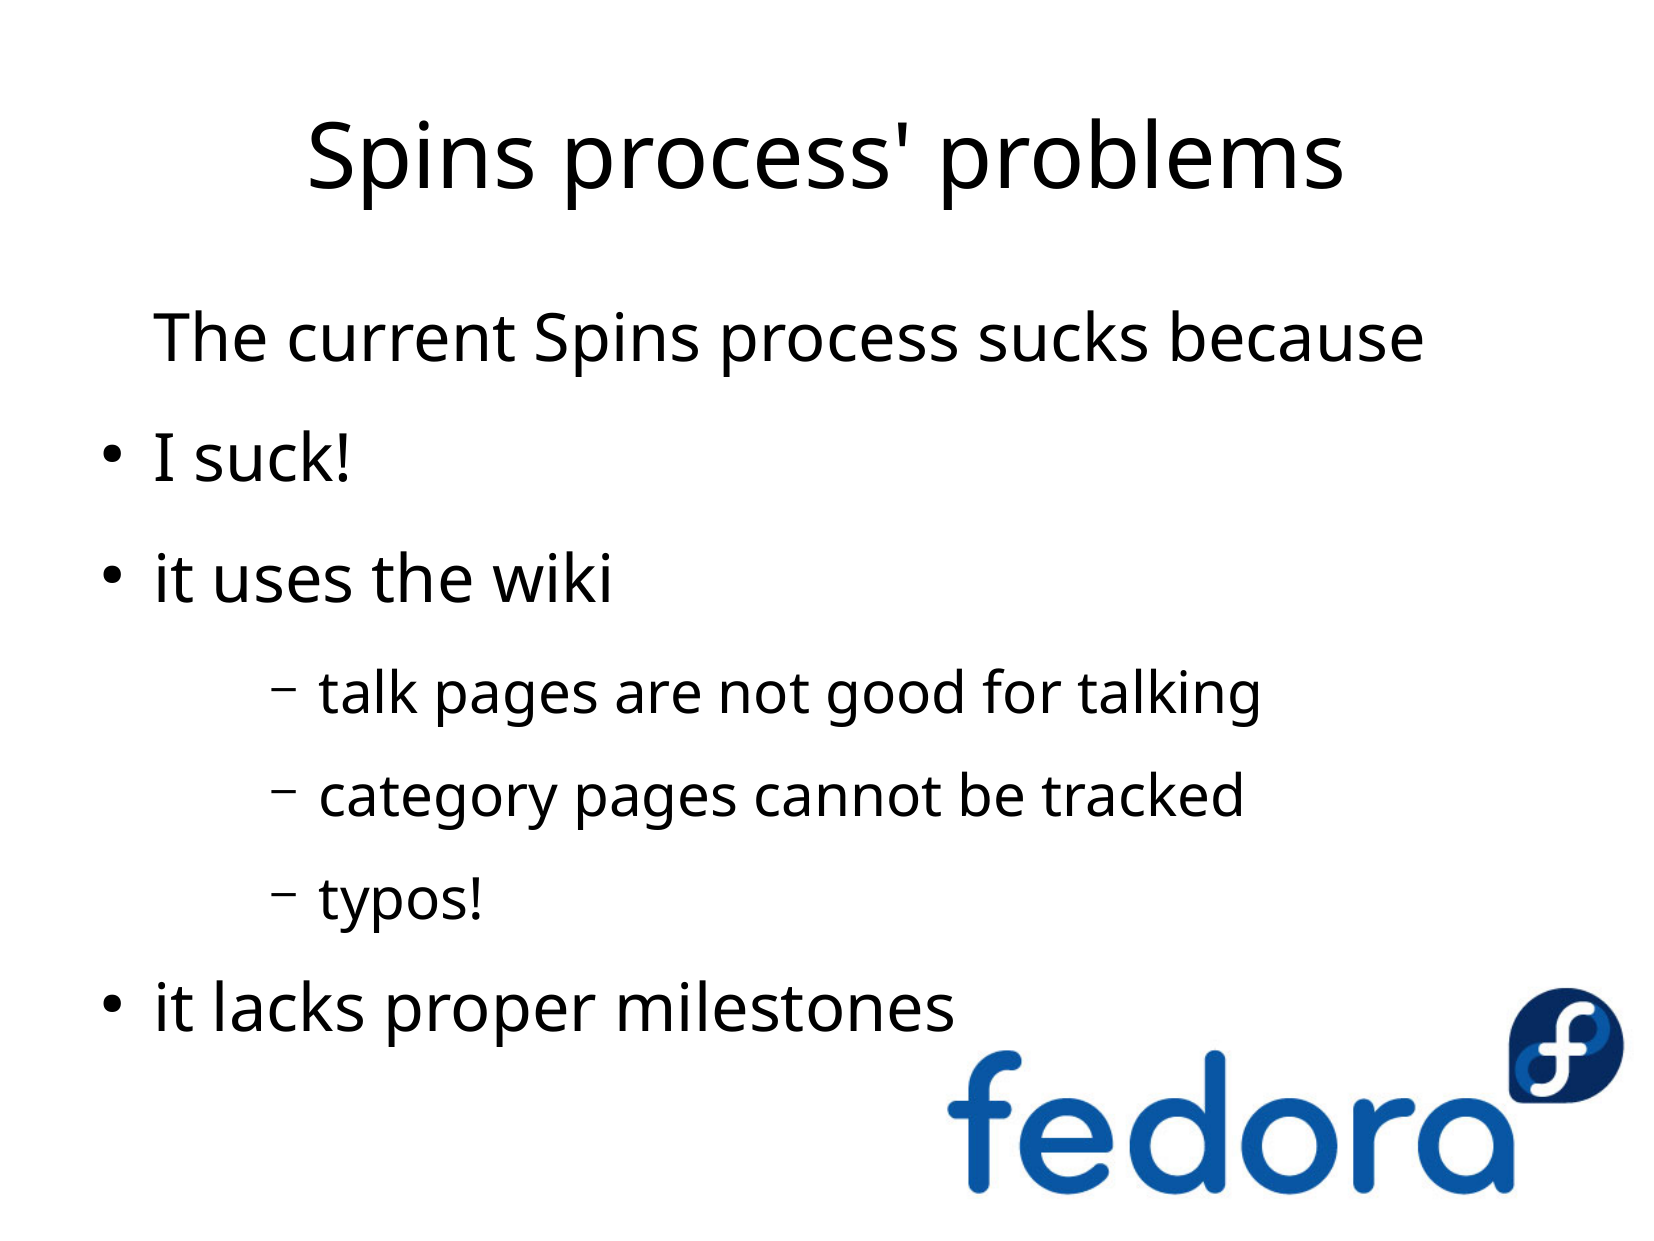

# Spins process' problems
The current Spins process sucks because
I suck!
it uses the wiki
talk pages are not good for talking
category pages cannot be tracked
typos!
it lacks proper milestones